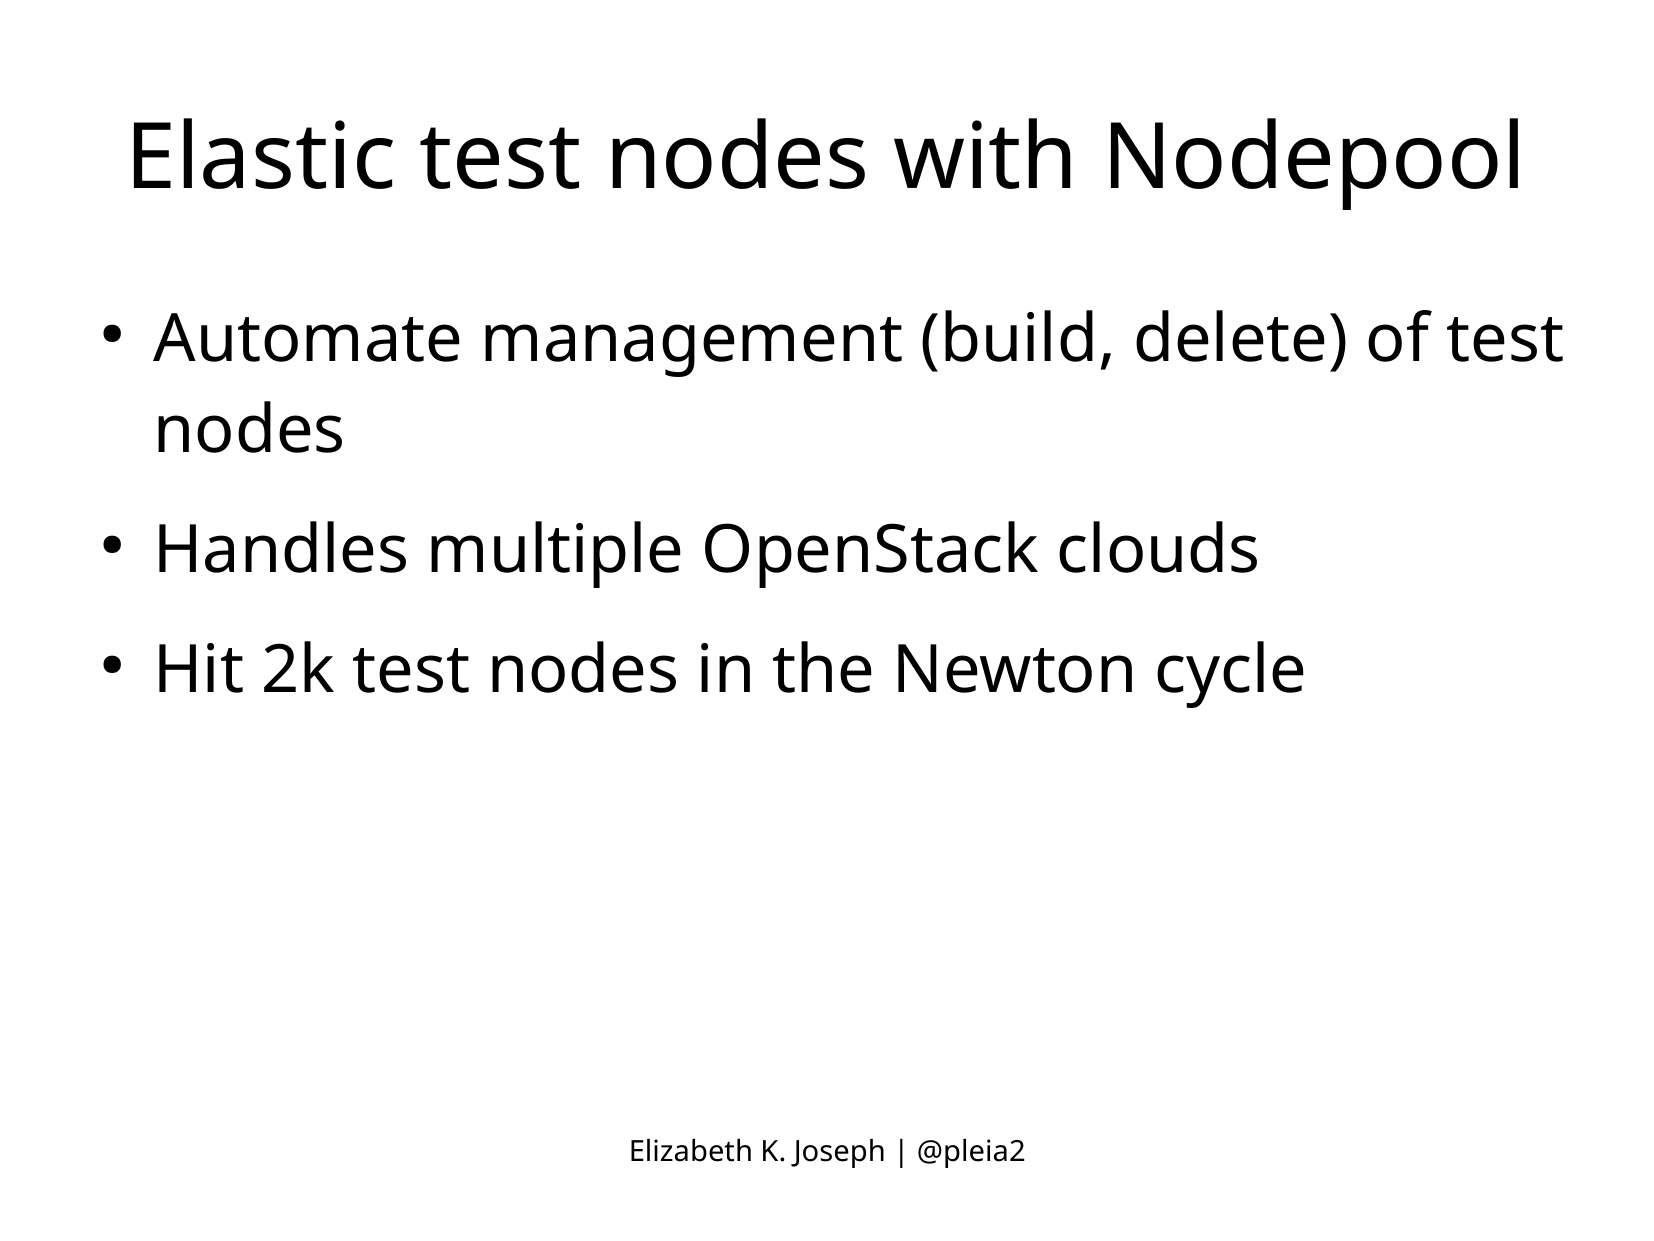

# Elastic test nodes with Nodepool
Automate management (build, delete) of test nodes
Handles multiple OpenStack clouds
Hit 2k test nodes in the Newton cycle
Elizabeth K. Joseph | @pleia2